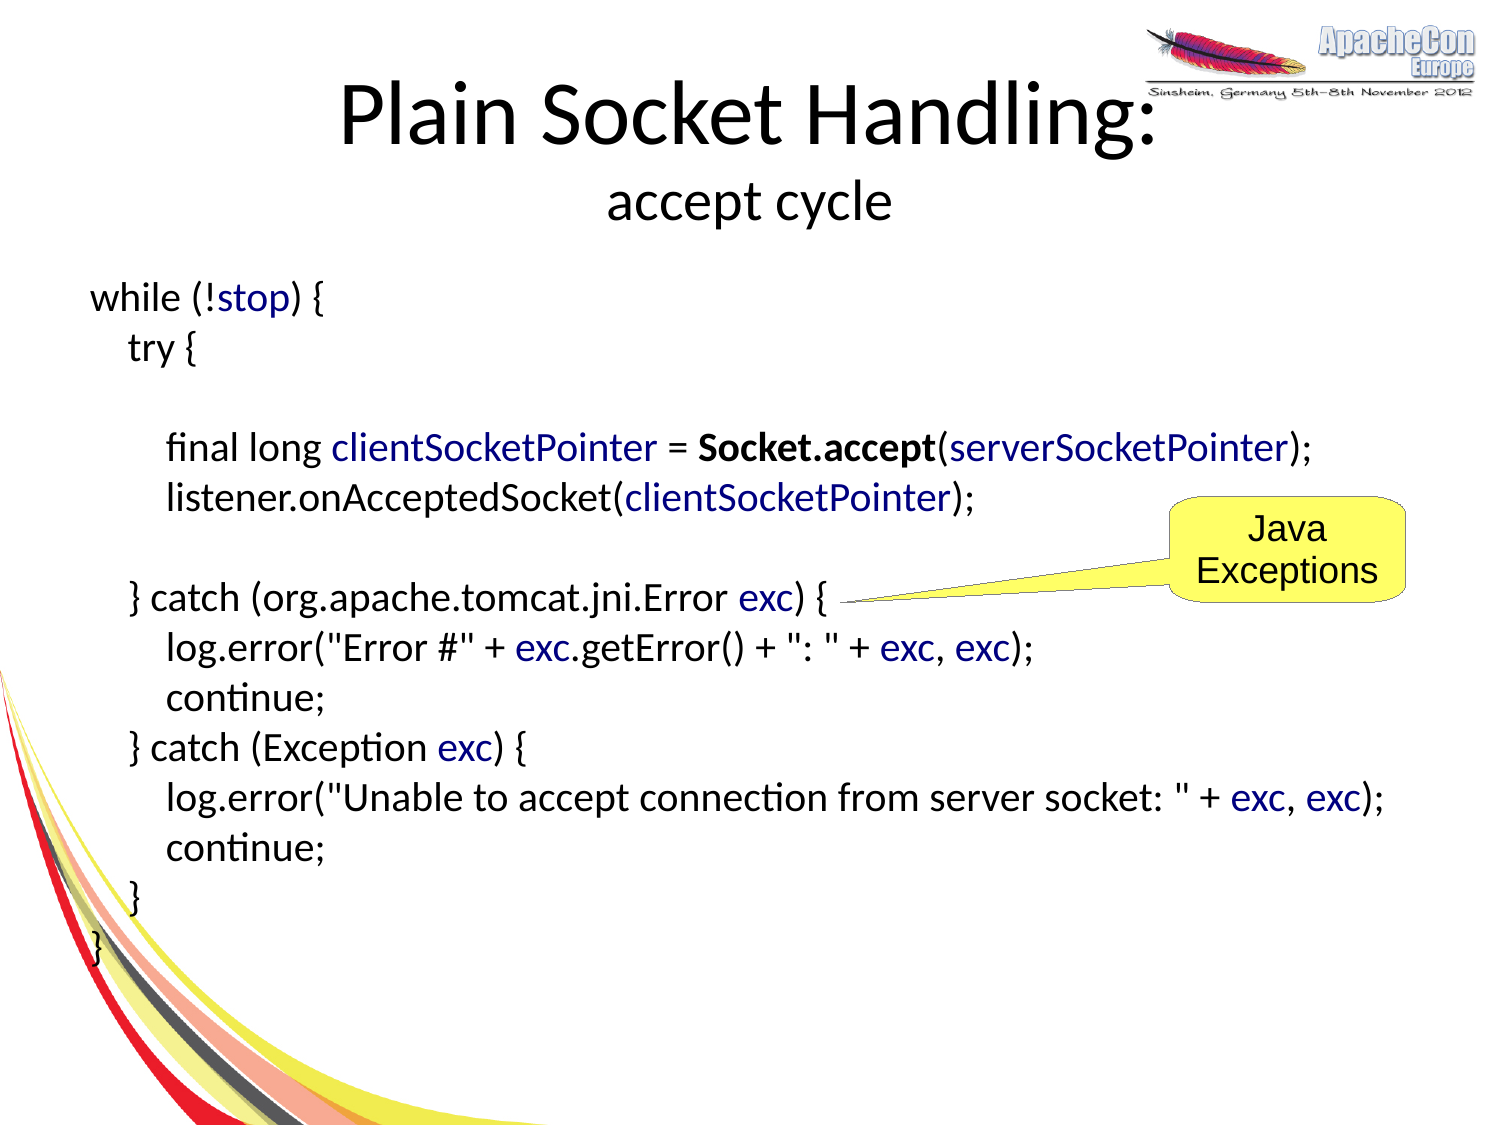

# Plain Socket Handling: accept cycle
while (!stop) {
 try {
 final long clientSocketPointer = Socket.accept(serverSocketPointer);
 listener.onAcceptedSocket(clientSocketPointer);
 } catch (org.apache.tomcat.jni.Error exc) {
 log.error("Error #" + exc.getError() + ": " + exc, exc);
 continue;
 } catch (Exception exc) {
 log.error("Unable to accept connection from server socket: " + exc, exc);
 continue;
 }
}
Java
Exceptions